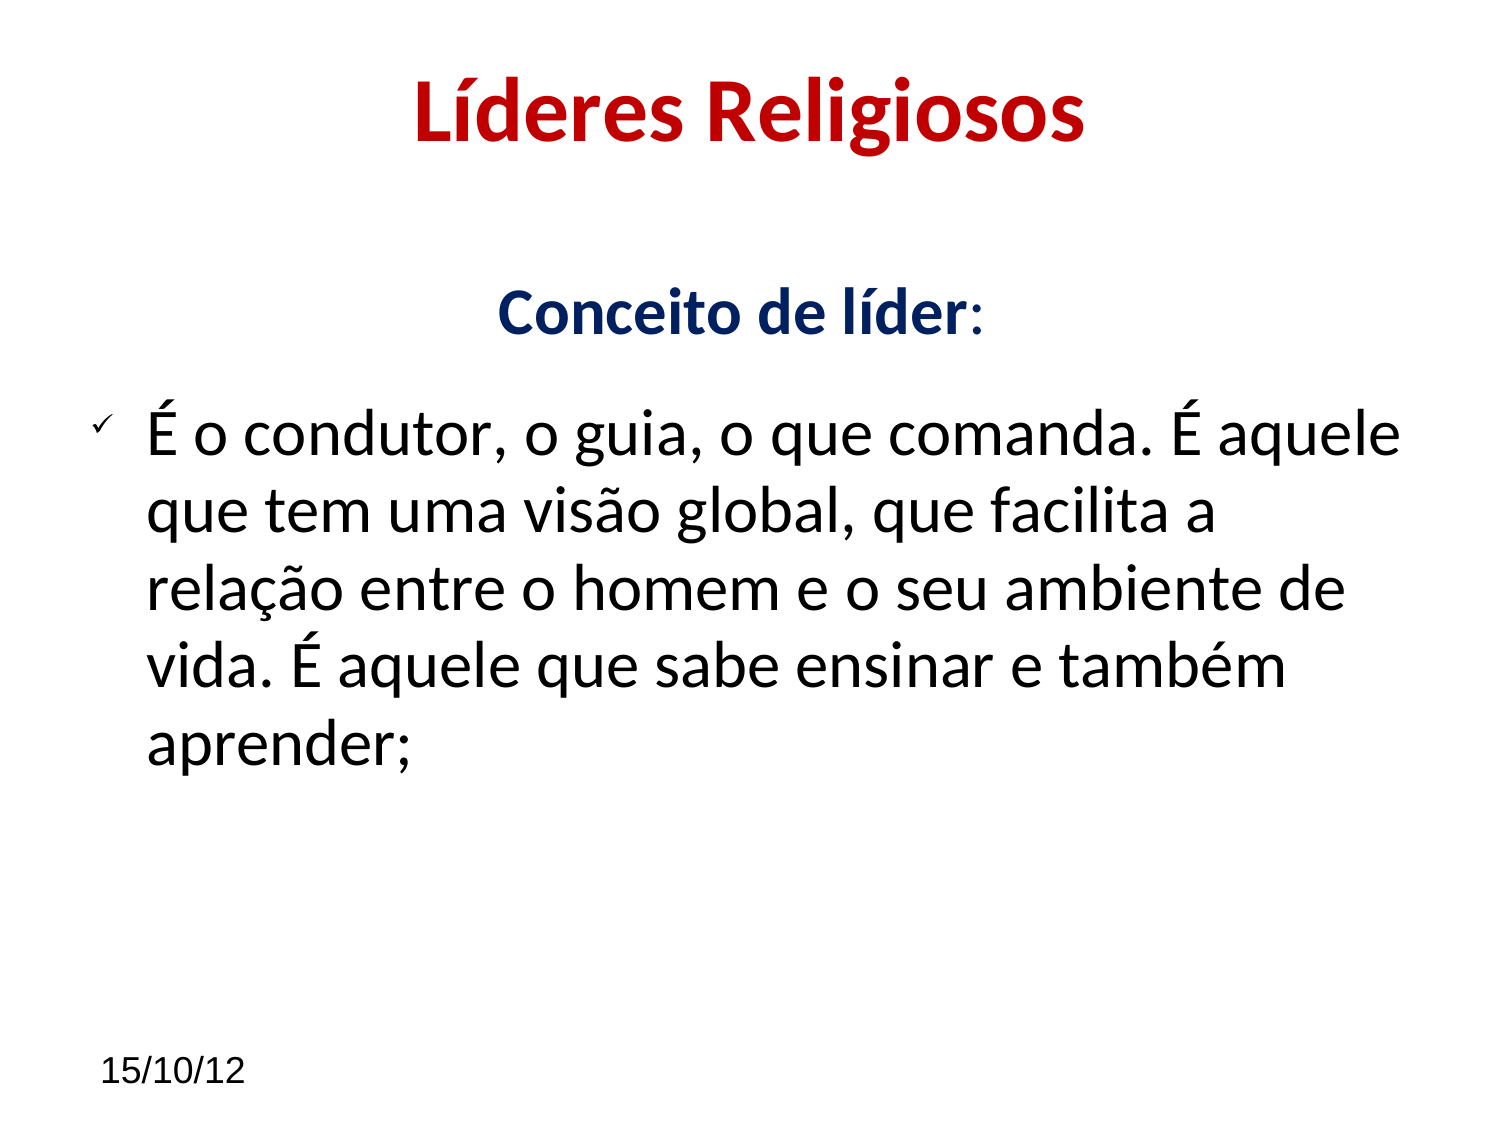

# Líderes Religiosos
Conceito de líder:
É o condutor, o guia, o que comanda. É aquele que tem uma visão global, que facilita a relação entre o homem e o seu ambiente de vida. É aquele que sabe ensinar e também aprender;